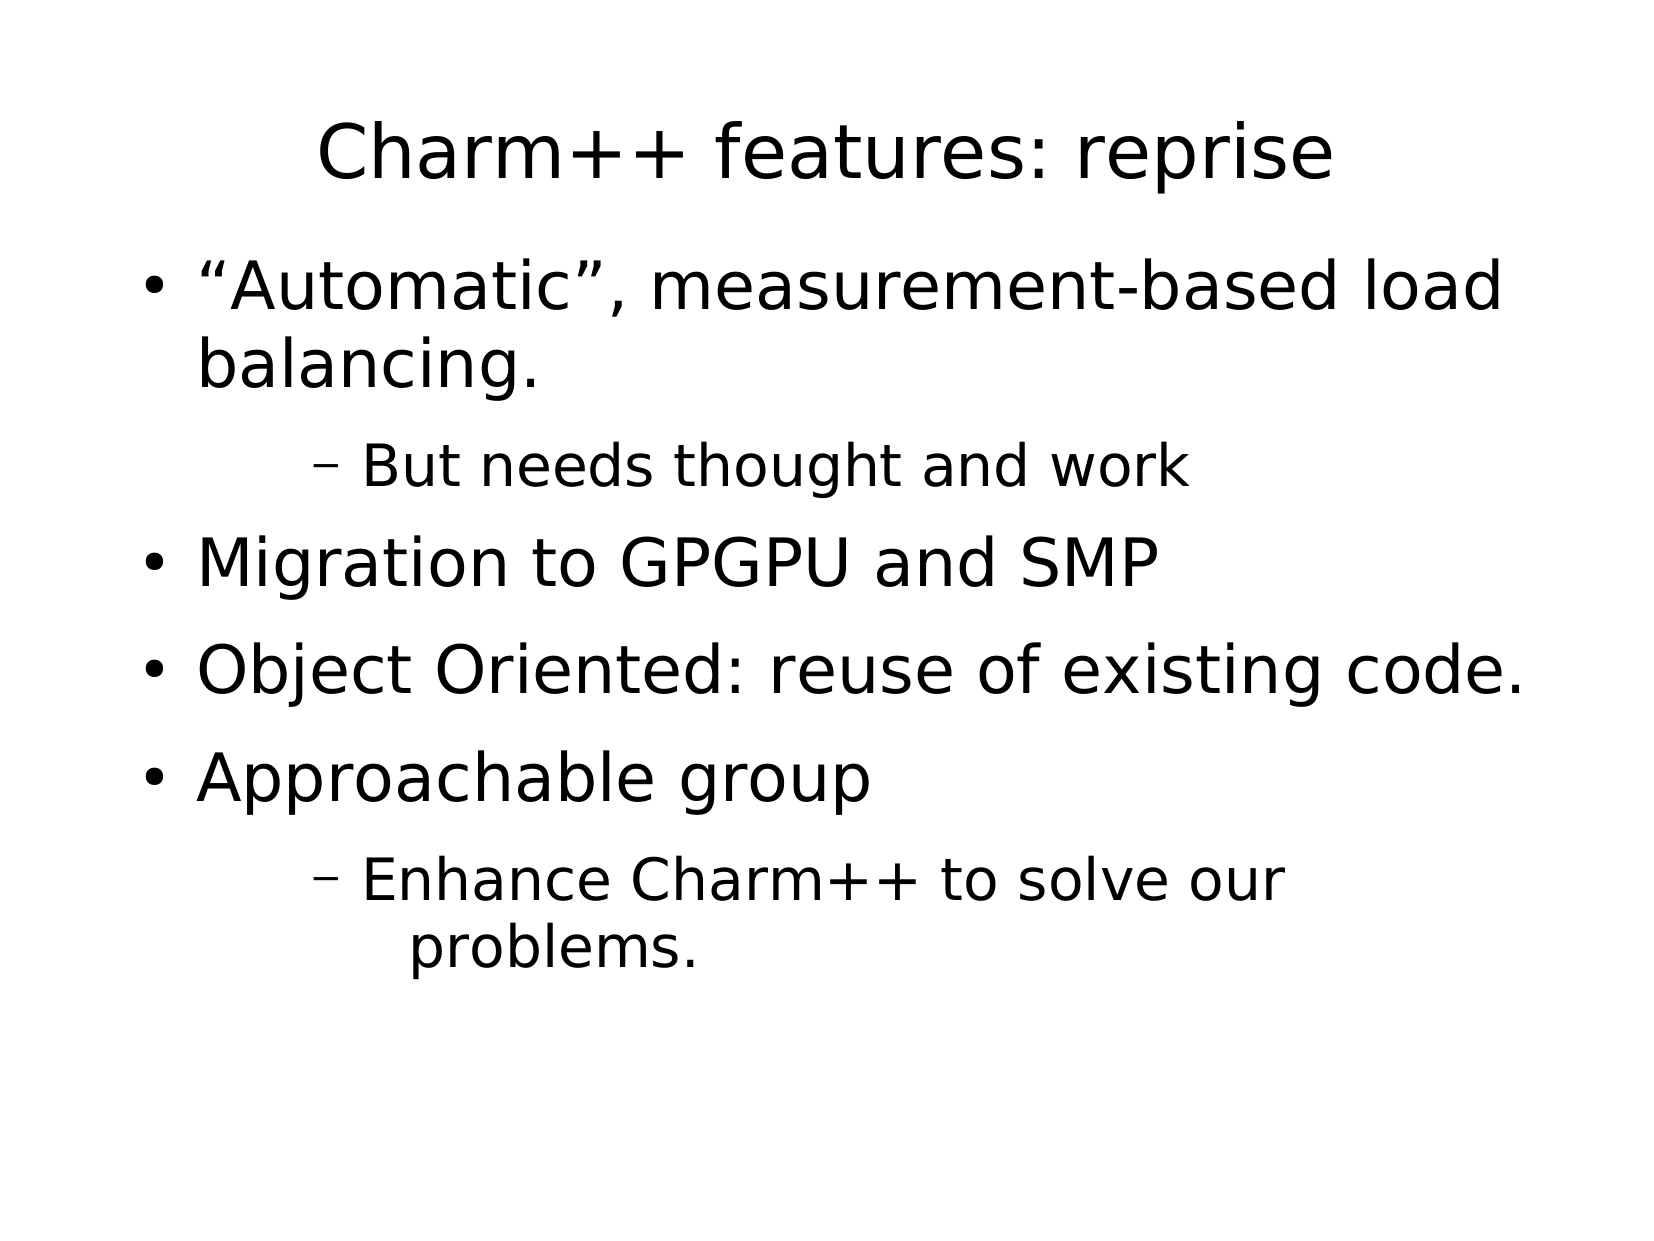

# Charm++ features: reprise
“Automatic”, measurement-based load balancing.
But needs thought and work
Migration to GPGPU and SMP
Object Oriented: reuse of existing code.
Approachable group
Enhance Charm++ to solve our problems.